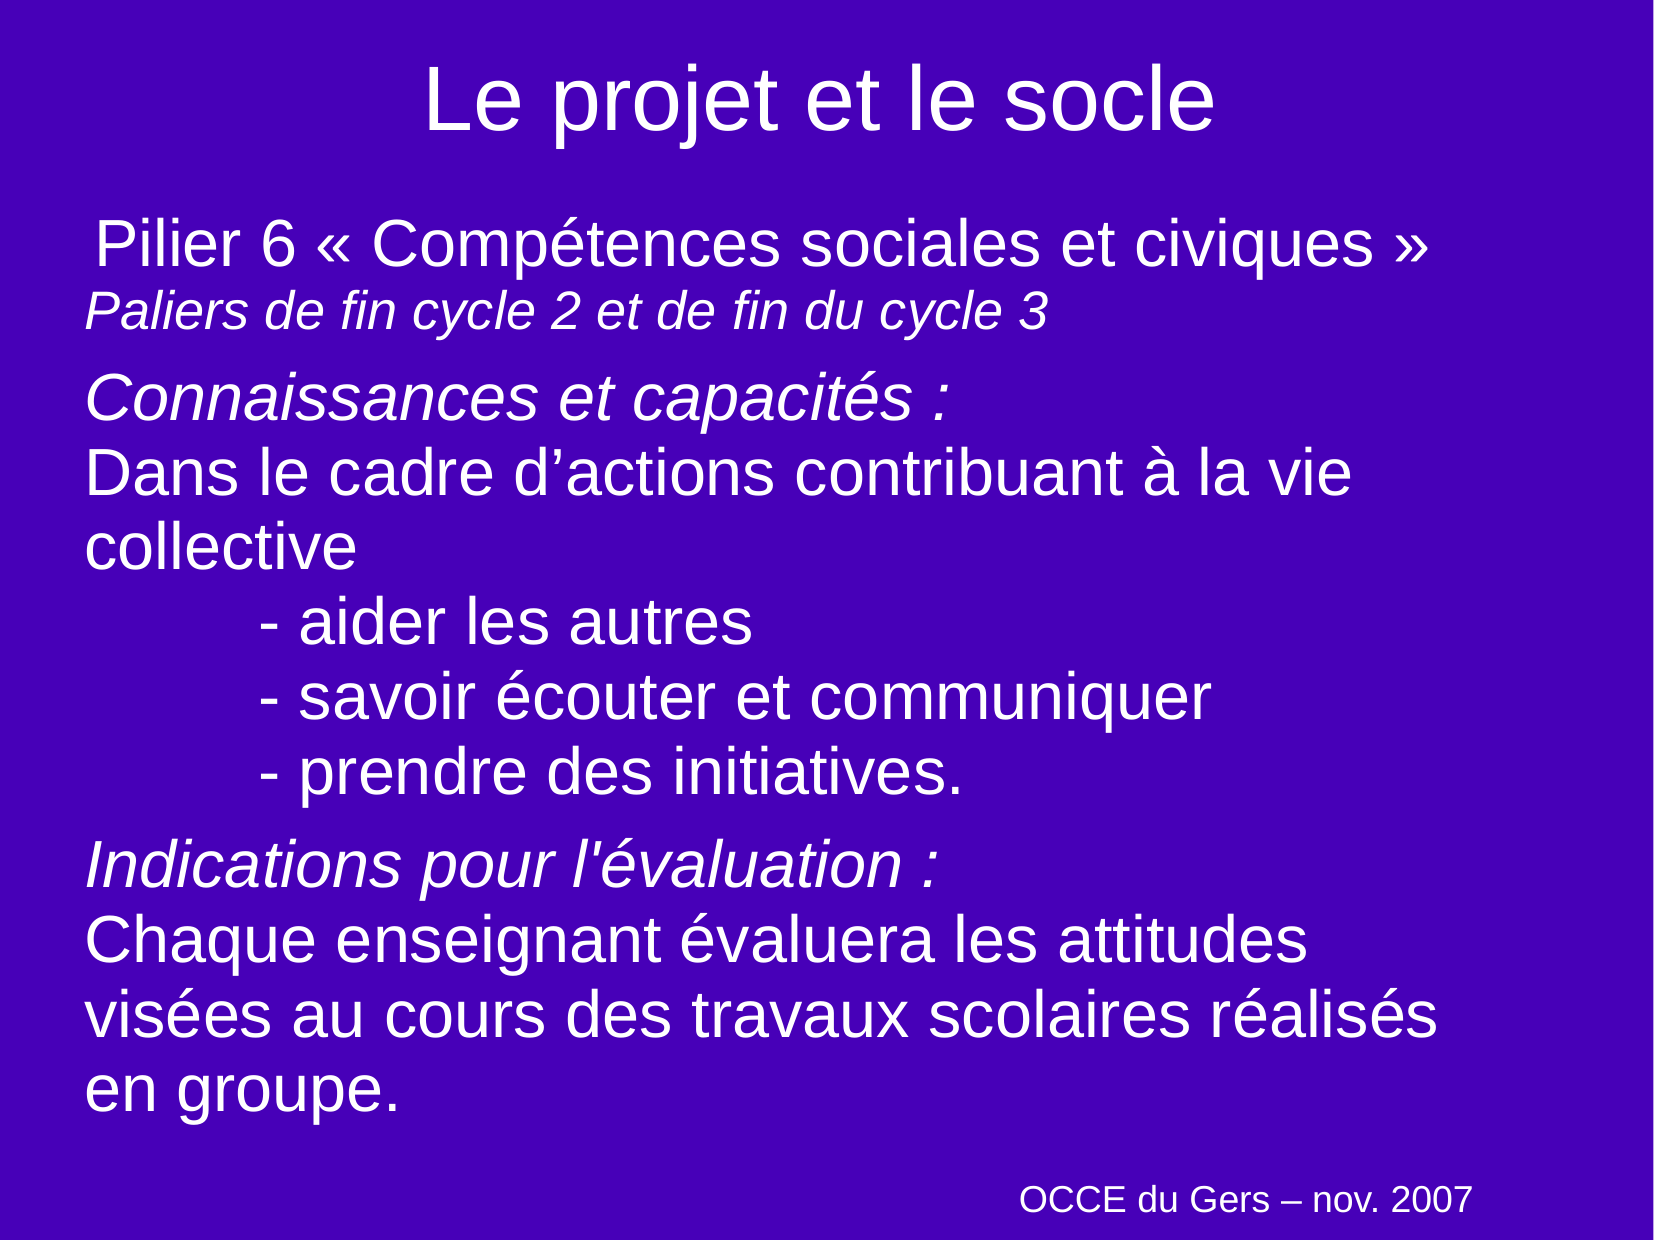

# Le projet et le socle
Pilier 6 « Compétences sociales et civiques »
Paliers de fin cycle 2 et de fin du cycle 3
Connaissances et capacités :
Dans le cadre d’actions contribuant à la vie collective
- aider les autres
- savoir écouter et communiquer
- prendre des initiatives.
Indications pour l'évaluation :
Chaque enseignant évaluera les attitudes
visées au cours des travaux scolaires réalisés
en groupe.
OCCE du Gers – nov. 2007